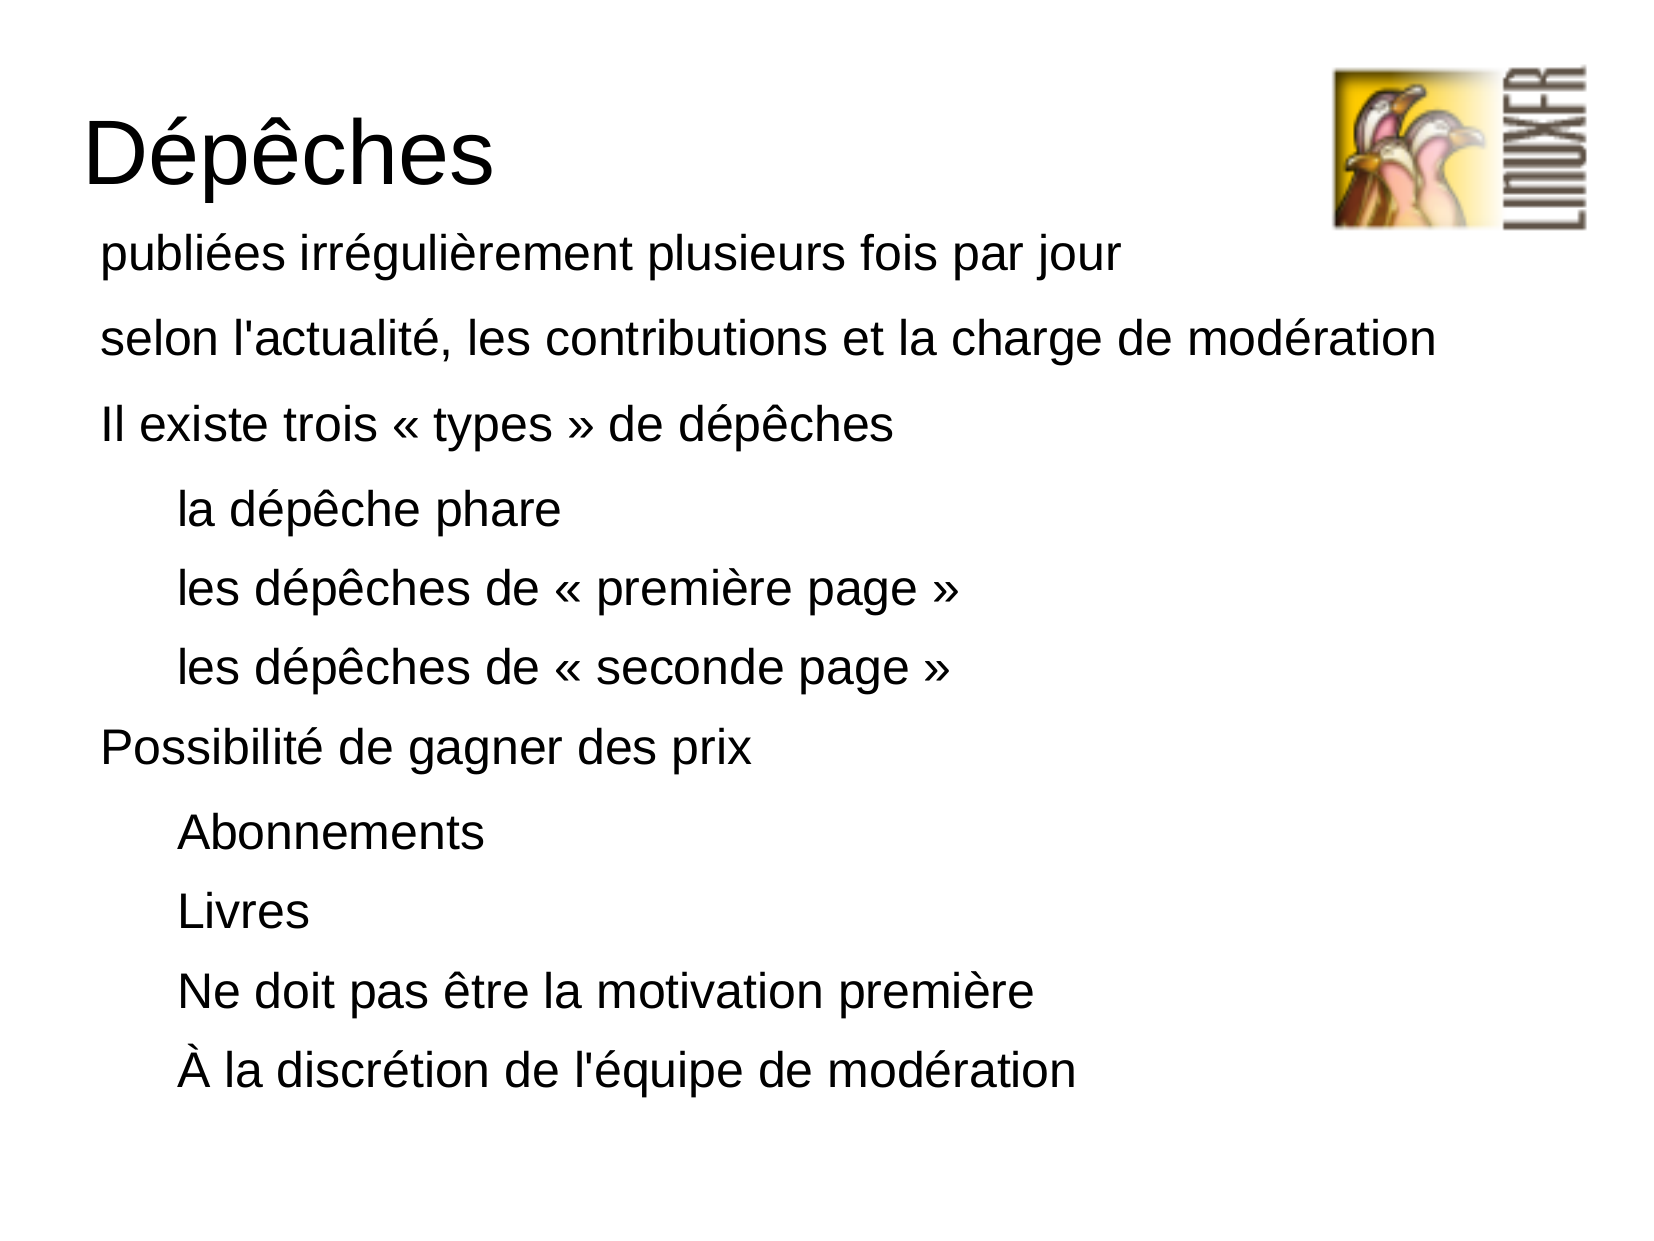

# Dépêches
publiées irrégulièrement plusieurs fois par jour
selon l'actualité, les contributions et la charge de modération
Il existe trois « types » de dépêches
la dépêche phare
les dépêches de « première page »
les dépêches de « seconde page »
Possibilité de gagner des prix
Abonnements
Livres
Ne doit pas être la motivation première
À la discrétion de l'équipe de modération